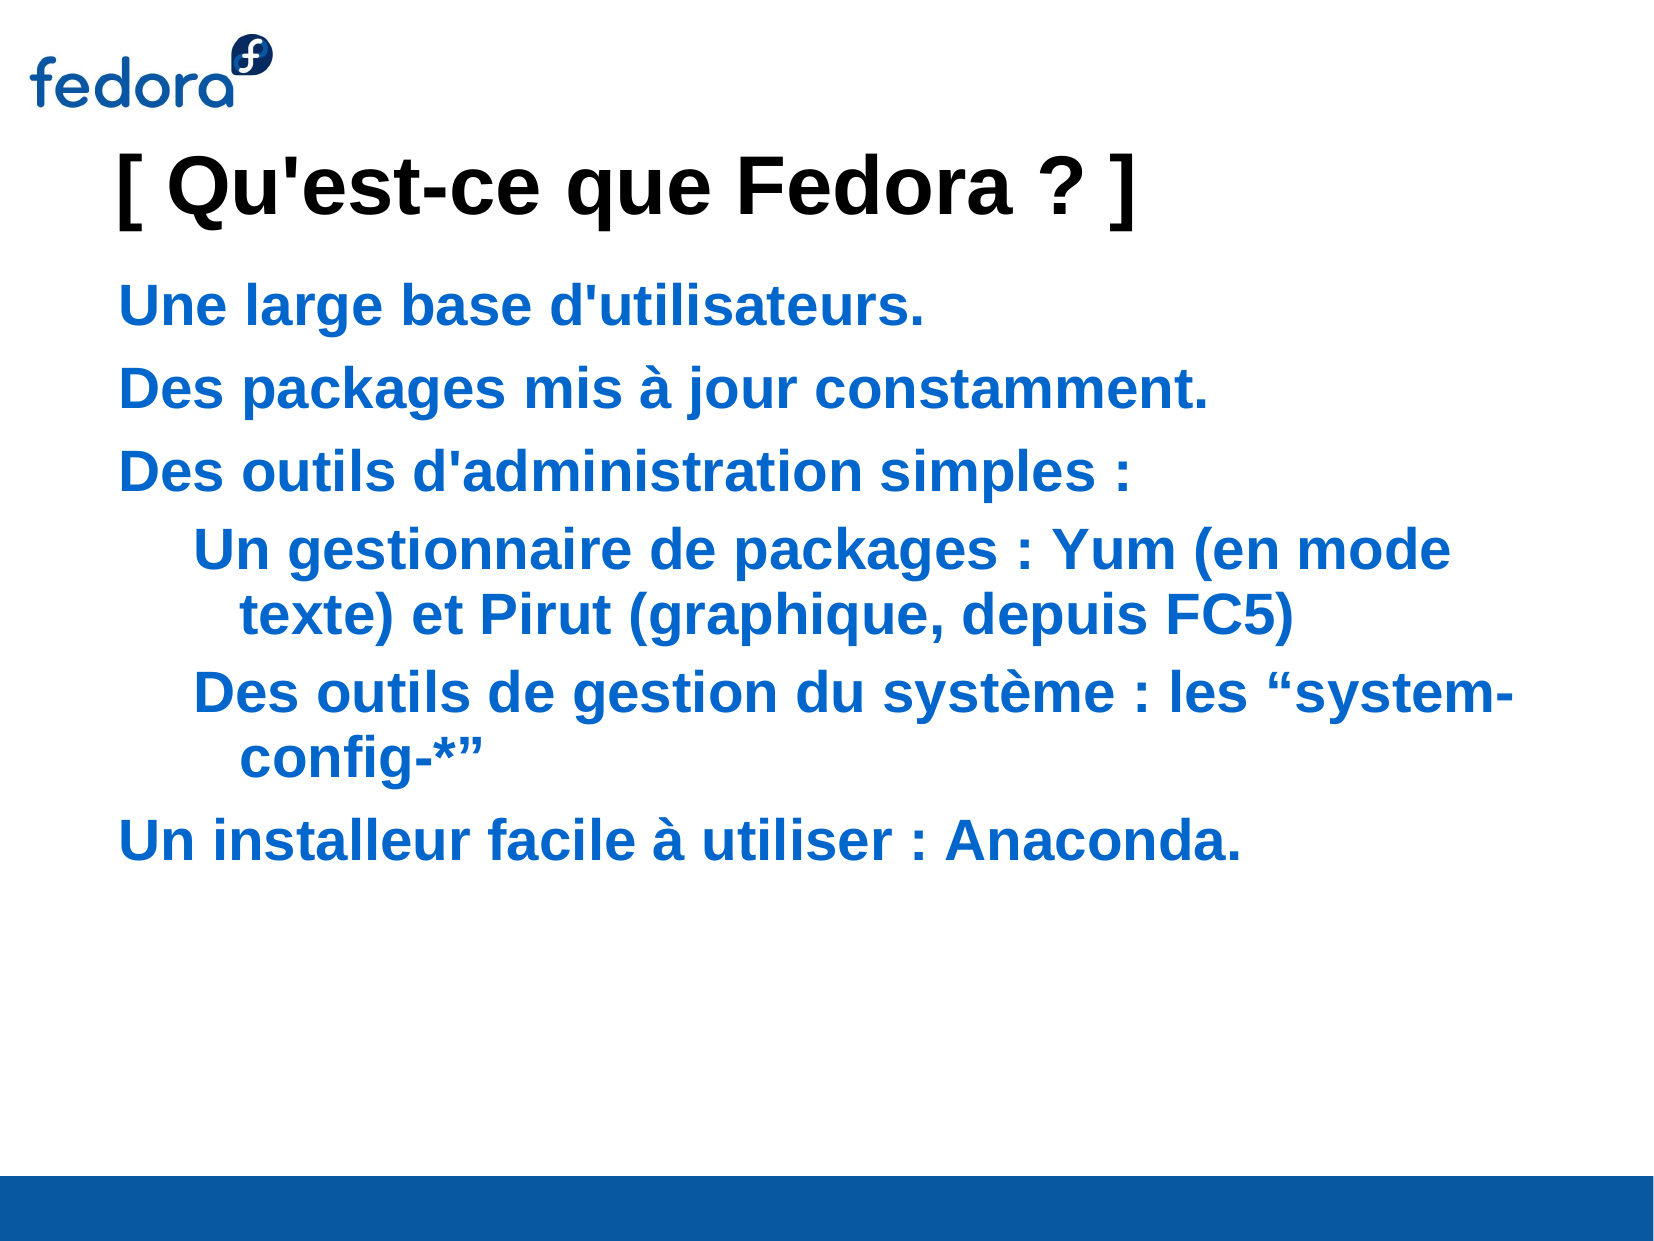

# [ Qu'est-ce que Fedora ? ]
Une large base d'utilisateurs.
Des packages mis à jour constamment.
Des outils d'administration simples :
Un gestionnaire de packages : Yum (en mode texte) et Pirut (graphique, depuis FC5)
Des outils de gestion du système : les “system-config-*”
Un installeur facile à utiliser : Anaconda.